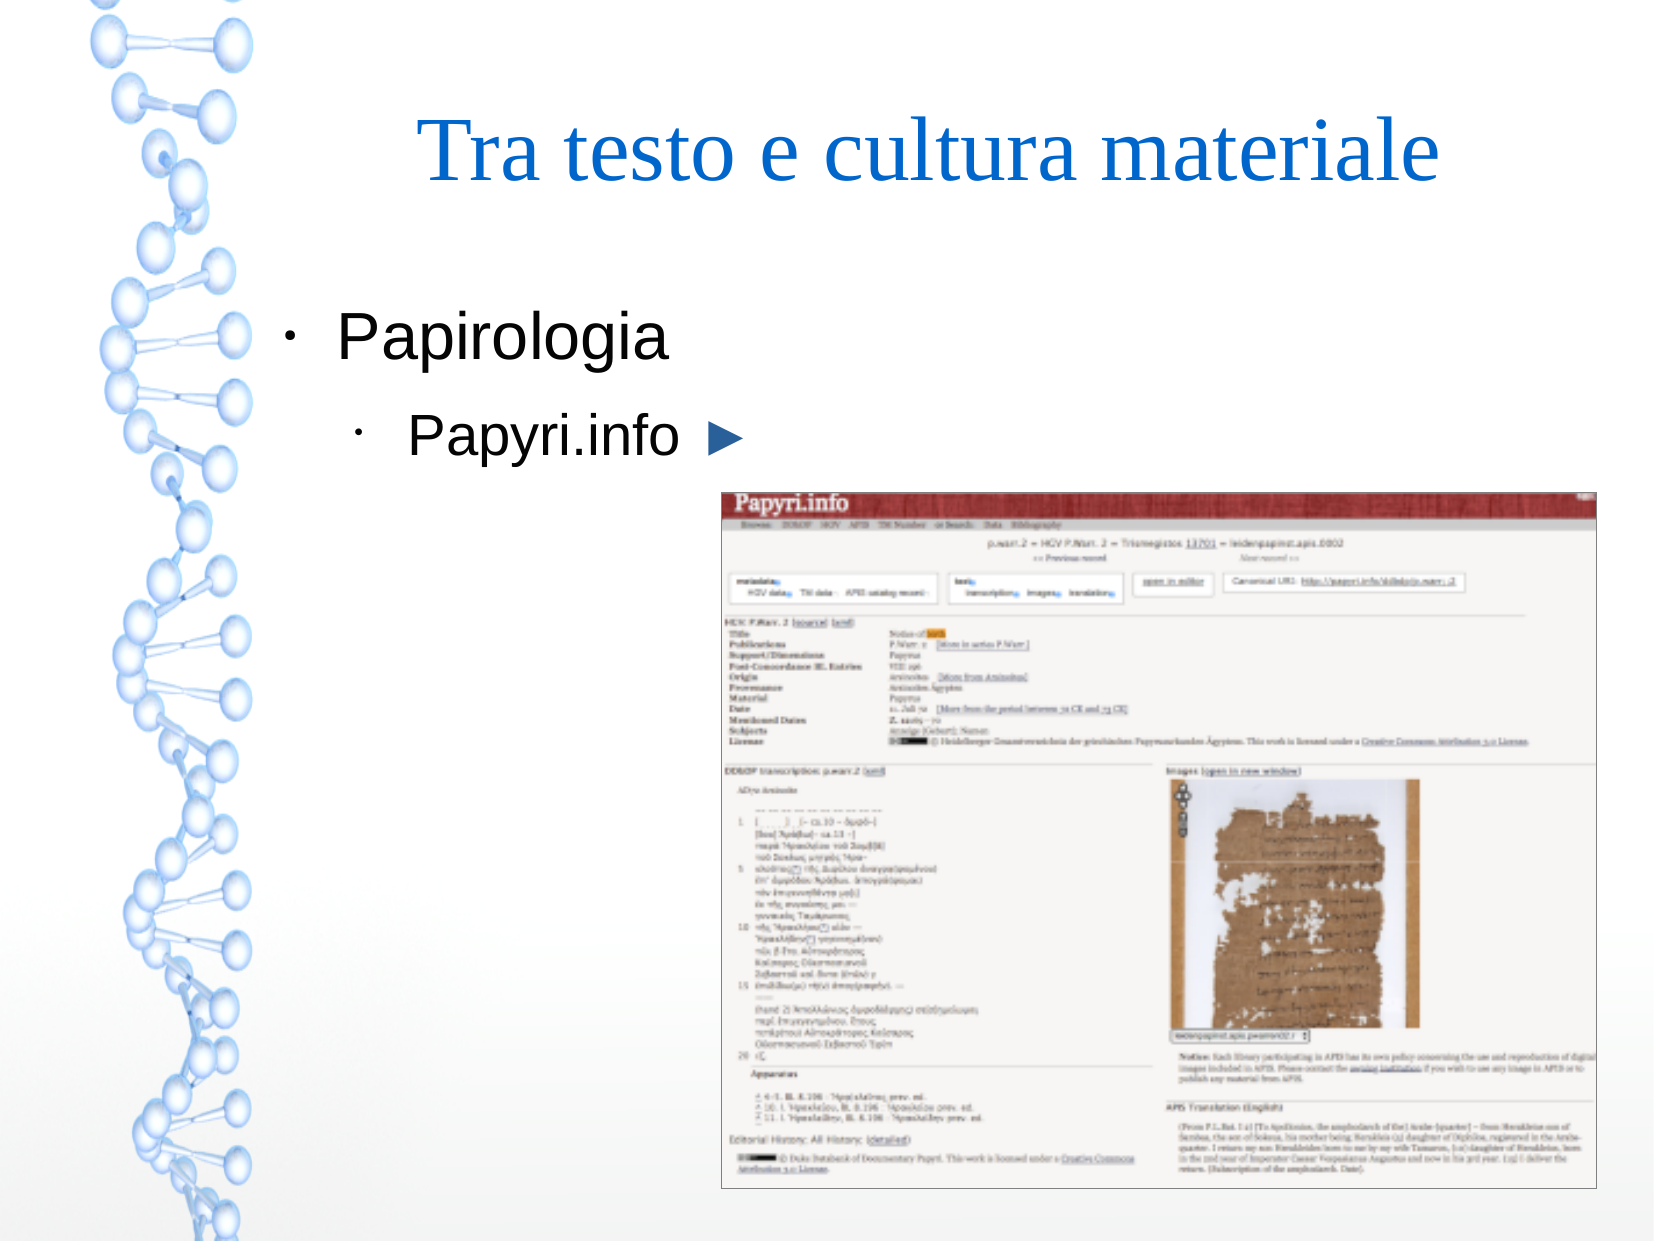

Tra testo e cultura materiale
# Papirologia
Papyri.info ►